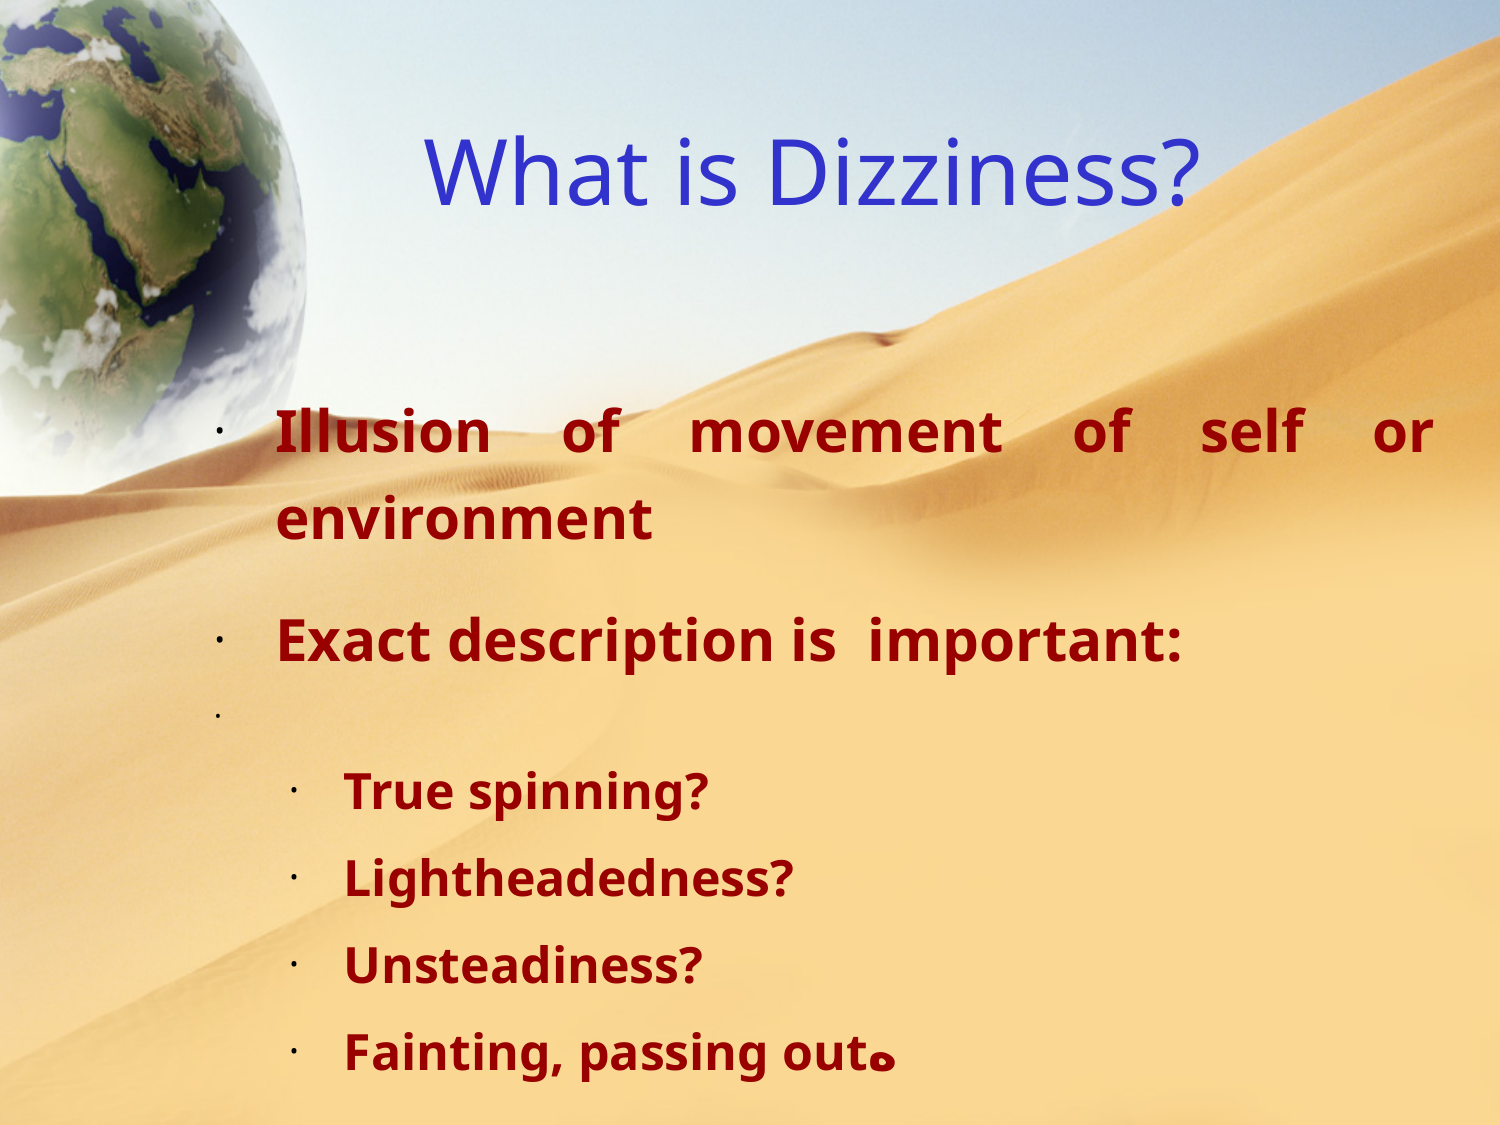

What is Dizziness?
Illusion of movement of self or environment
Exact description is important:
True spinning?
Lightheadedness?
Unsteadiness?
Fainting, passing outه